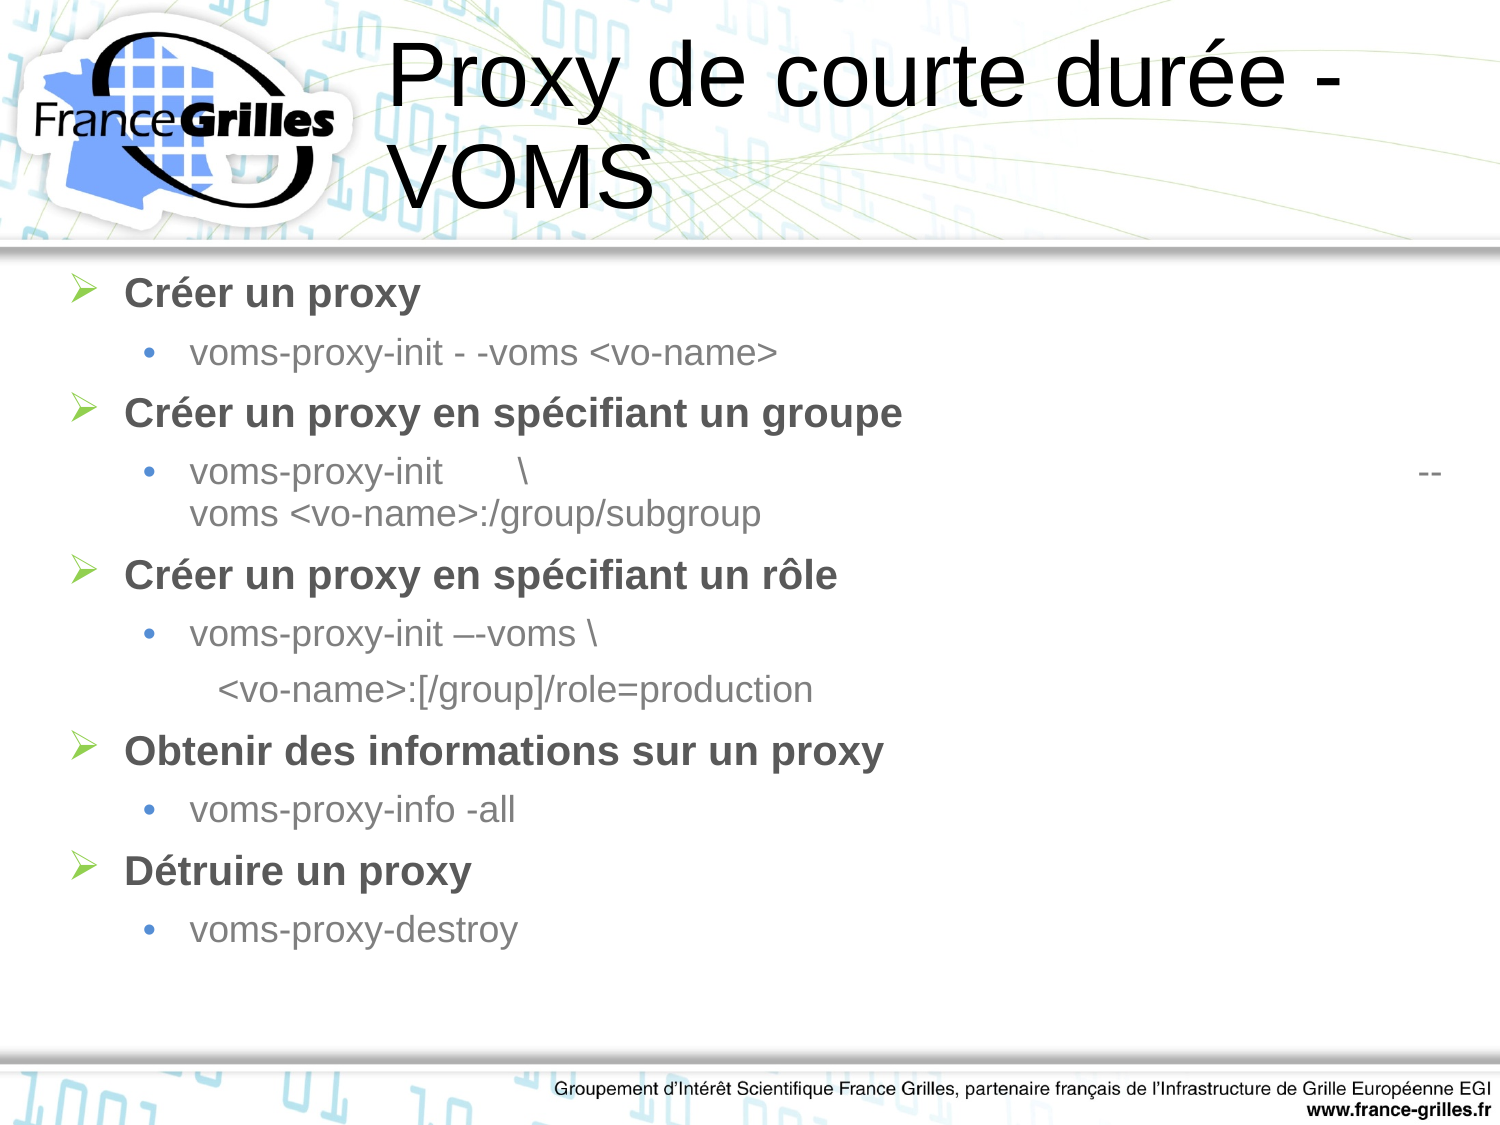

# Proxy de courte durée - VOMS
Créer un proxy
voms-proxy-init - -voms <vo-name>
Créer un proxy en spécifiant un groupe
voms-proxy-init 	\						--voms <vo-name>:/group/subgroup
Créer un proxy en spécifiant un rôle
voms-proxy-init –-voms \
	<vo-name>:[/group]/role=production
Obtenir des informations sur un proxy
voms-proxy-info -all
Détruire un proxy
voms-proxy-destroy